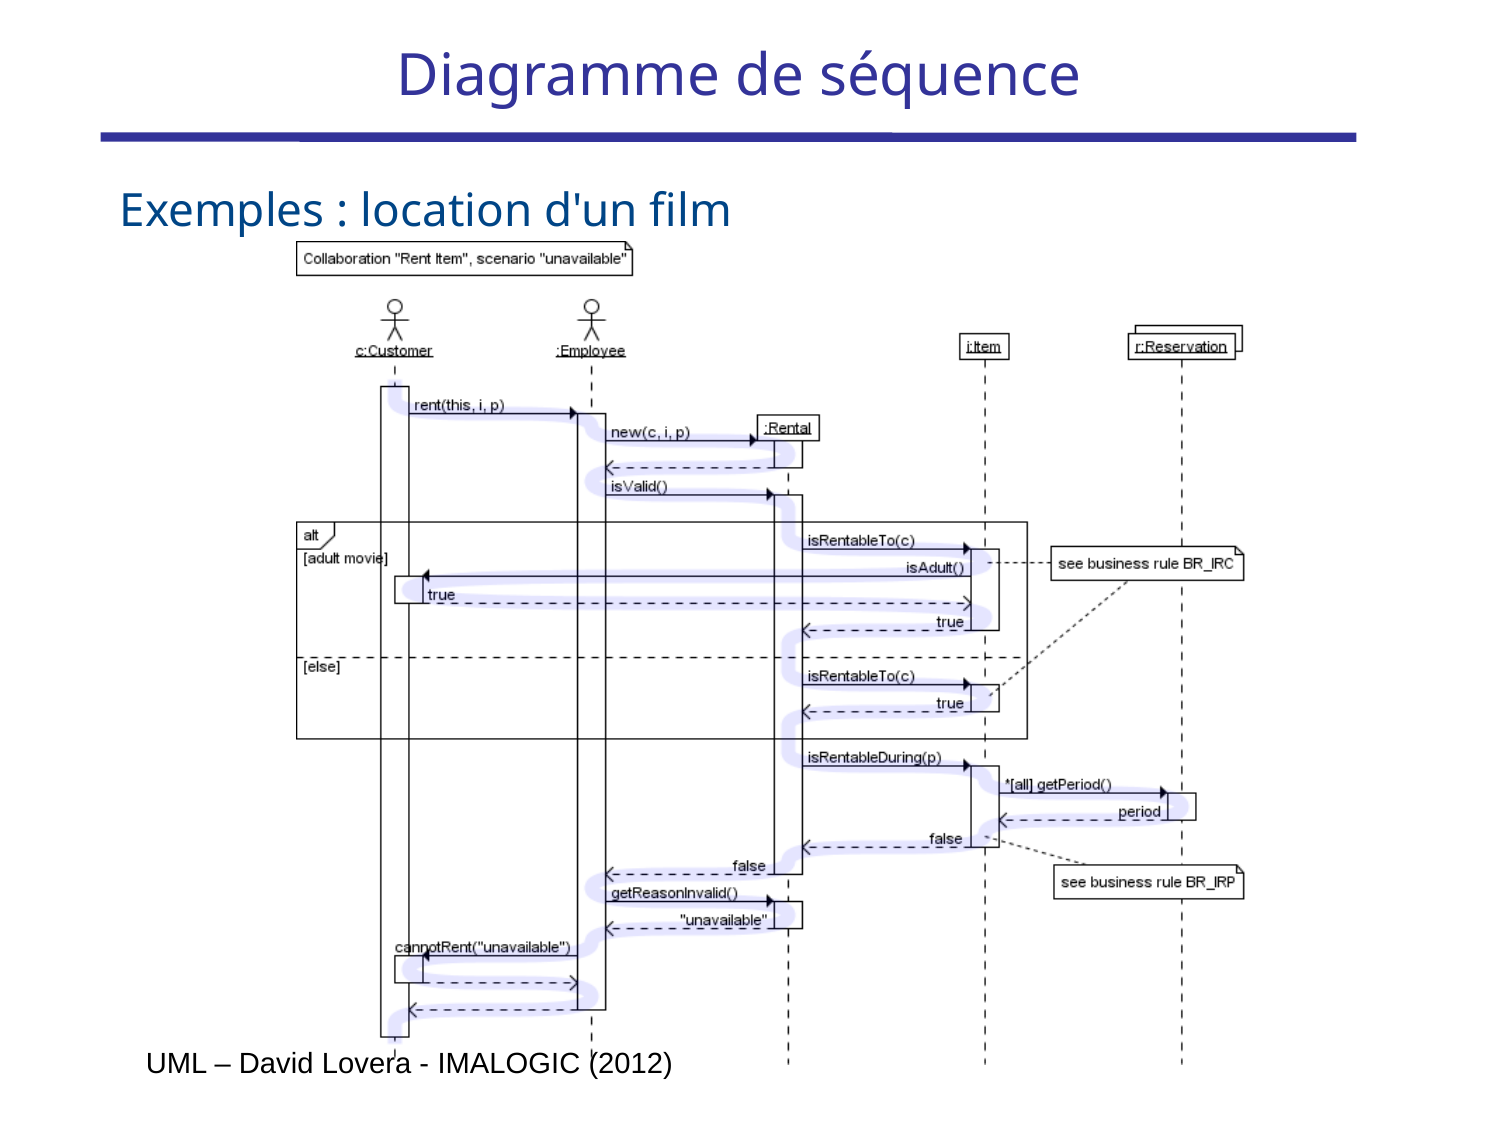

Diagramme de séquence
Exemples : location d'un film
# UML – David Lovera - IMALOGIC (2012)